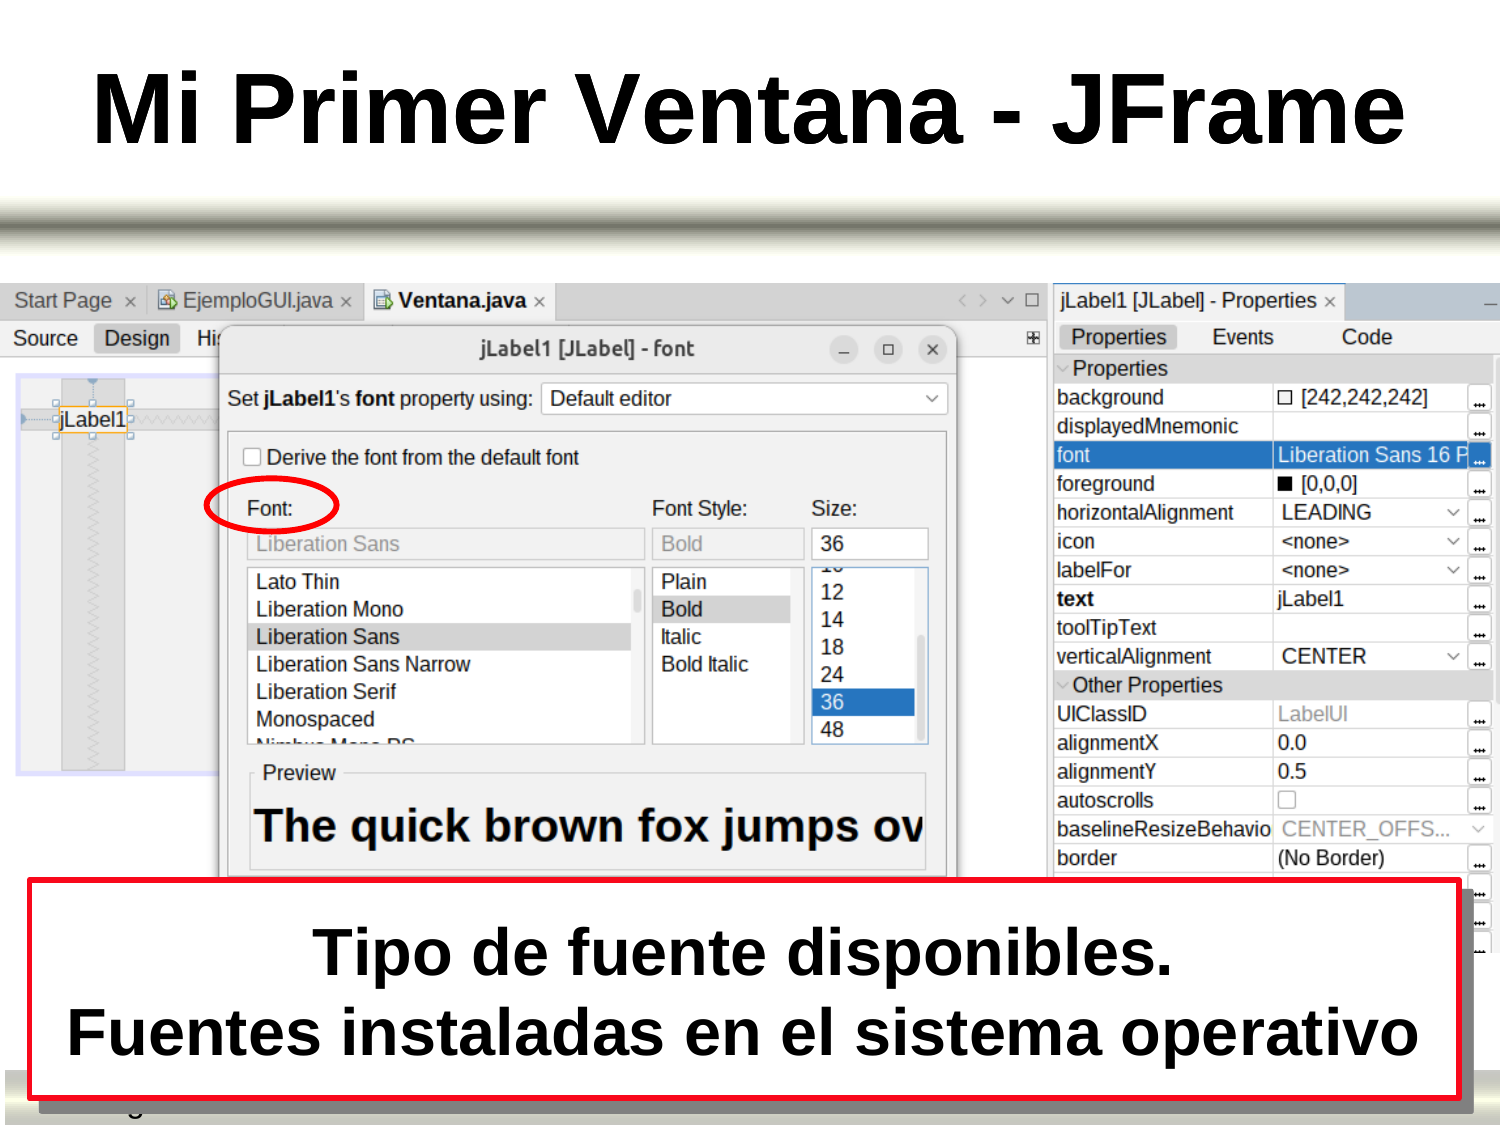

# Mi Primer Ventana - JFrame
Mi Primer Ventana - JFrame
Tipo de fuente disponibles.
Fuentes instaladas en el sistema operativo